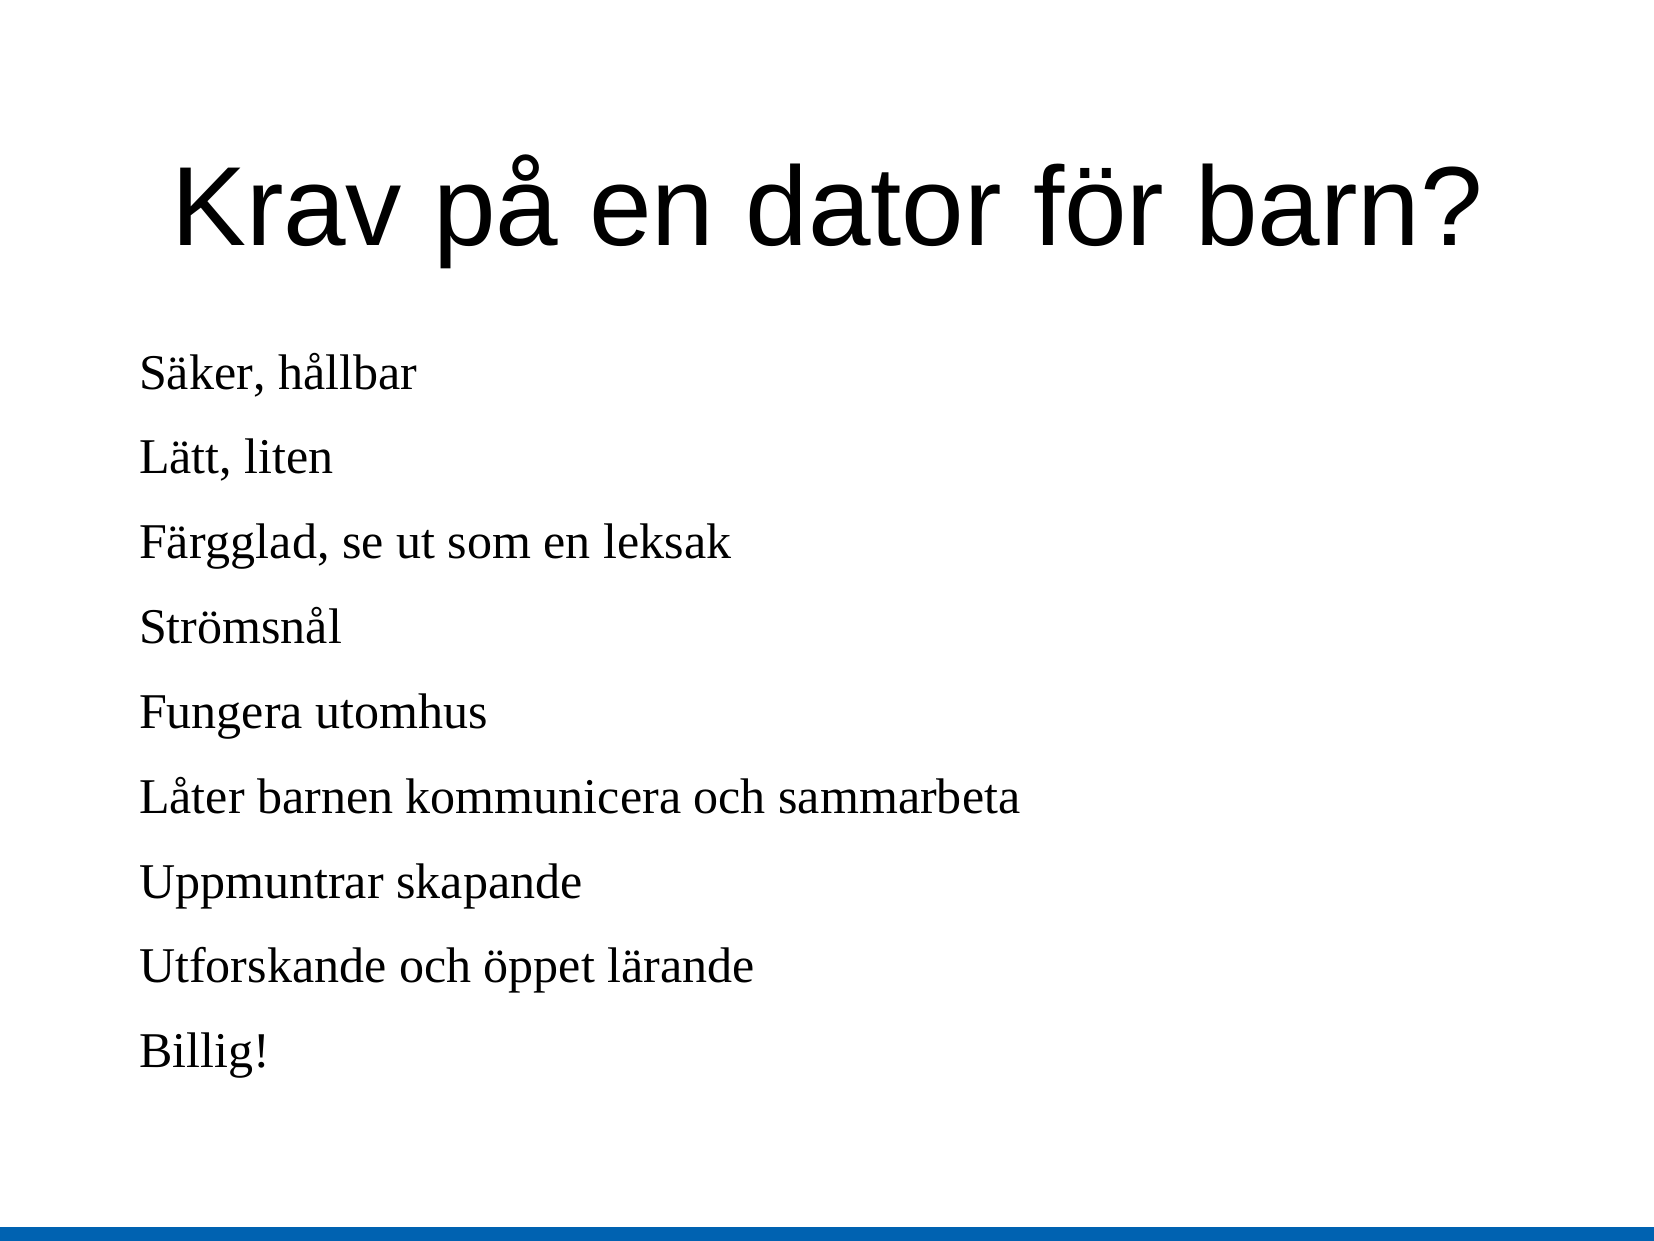

# Krav på en dator för barn?
Säker, hållbar
Lätt, liten
Färgglad, se ut som en leksak
Strömsnål
Fungera utomhus
Låter barnen kommunicera och sammarbeta
Uppmuntrar skapande
Utforskande och öppet lärande
Billig!